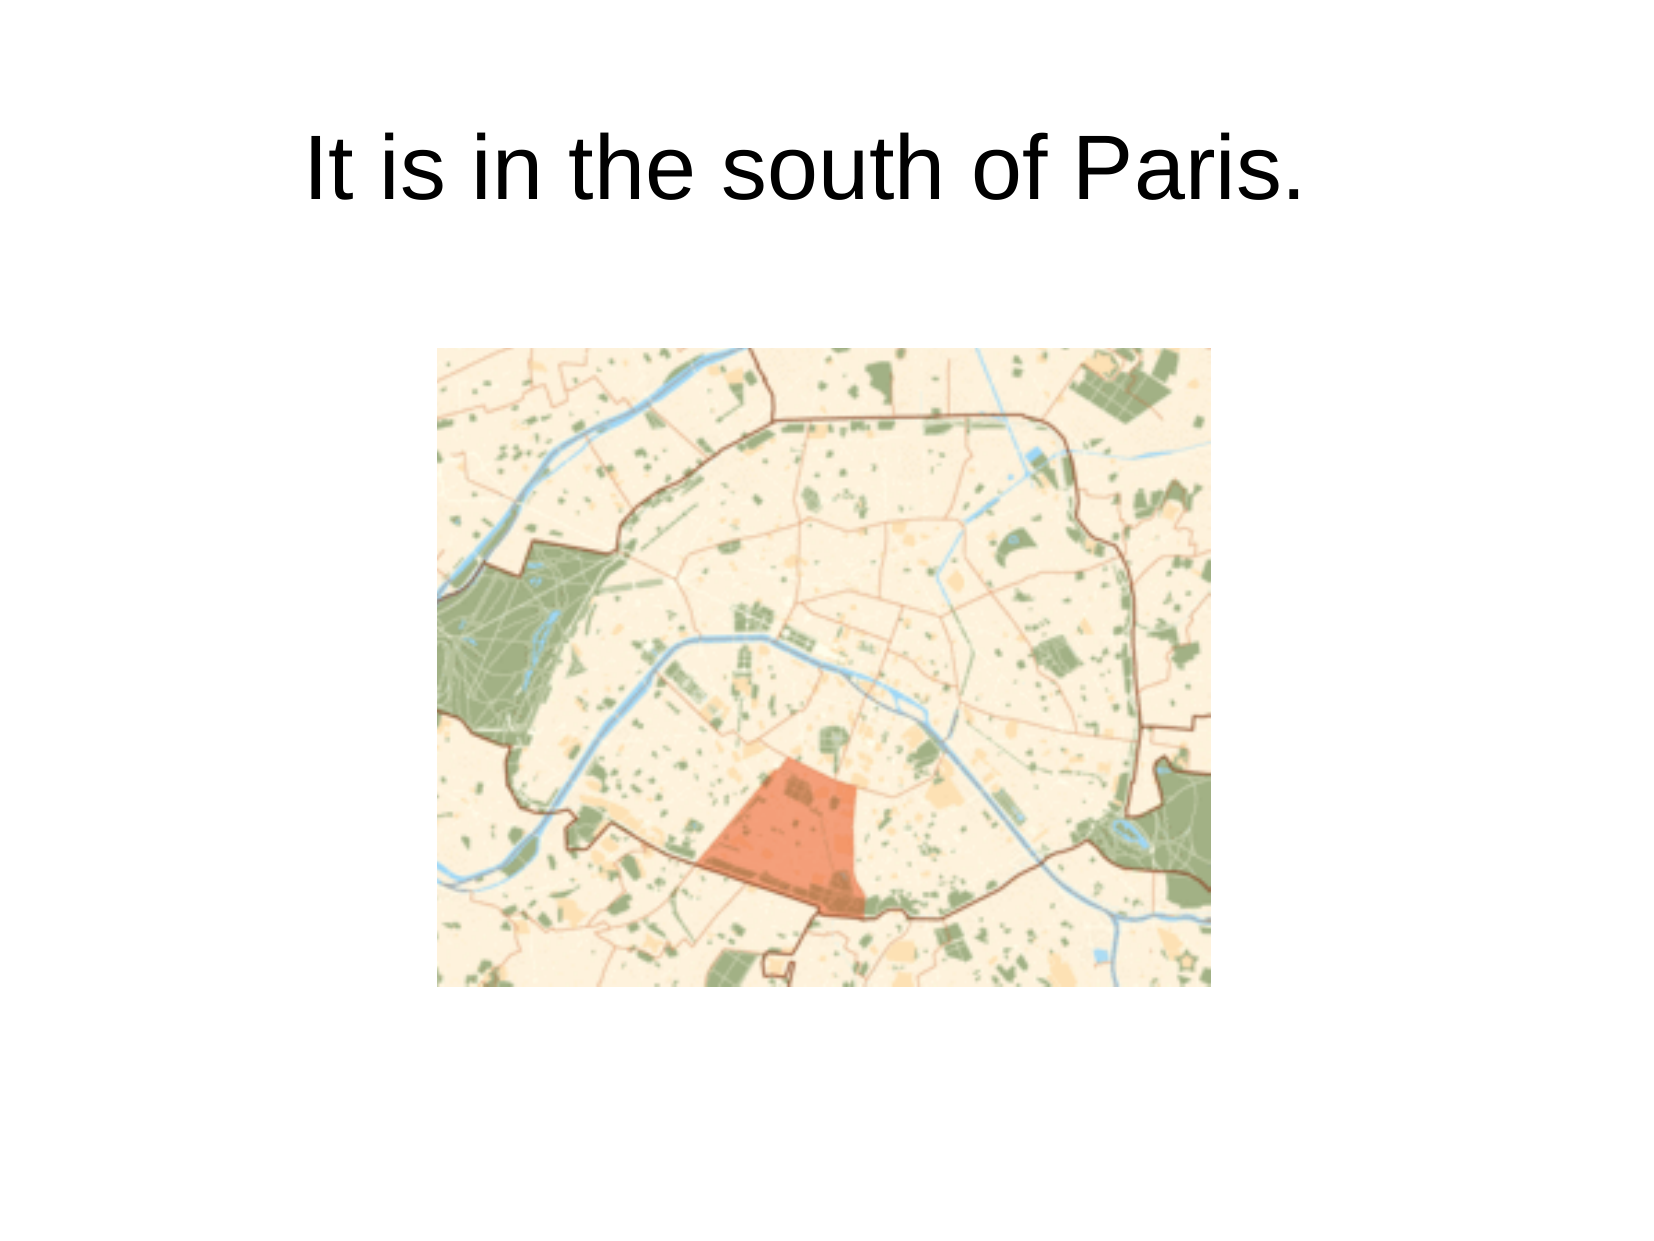

# It is in the south of Paris.